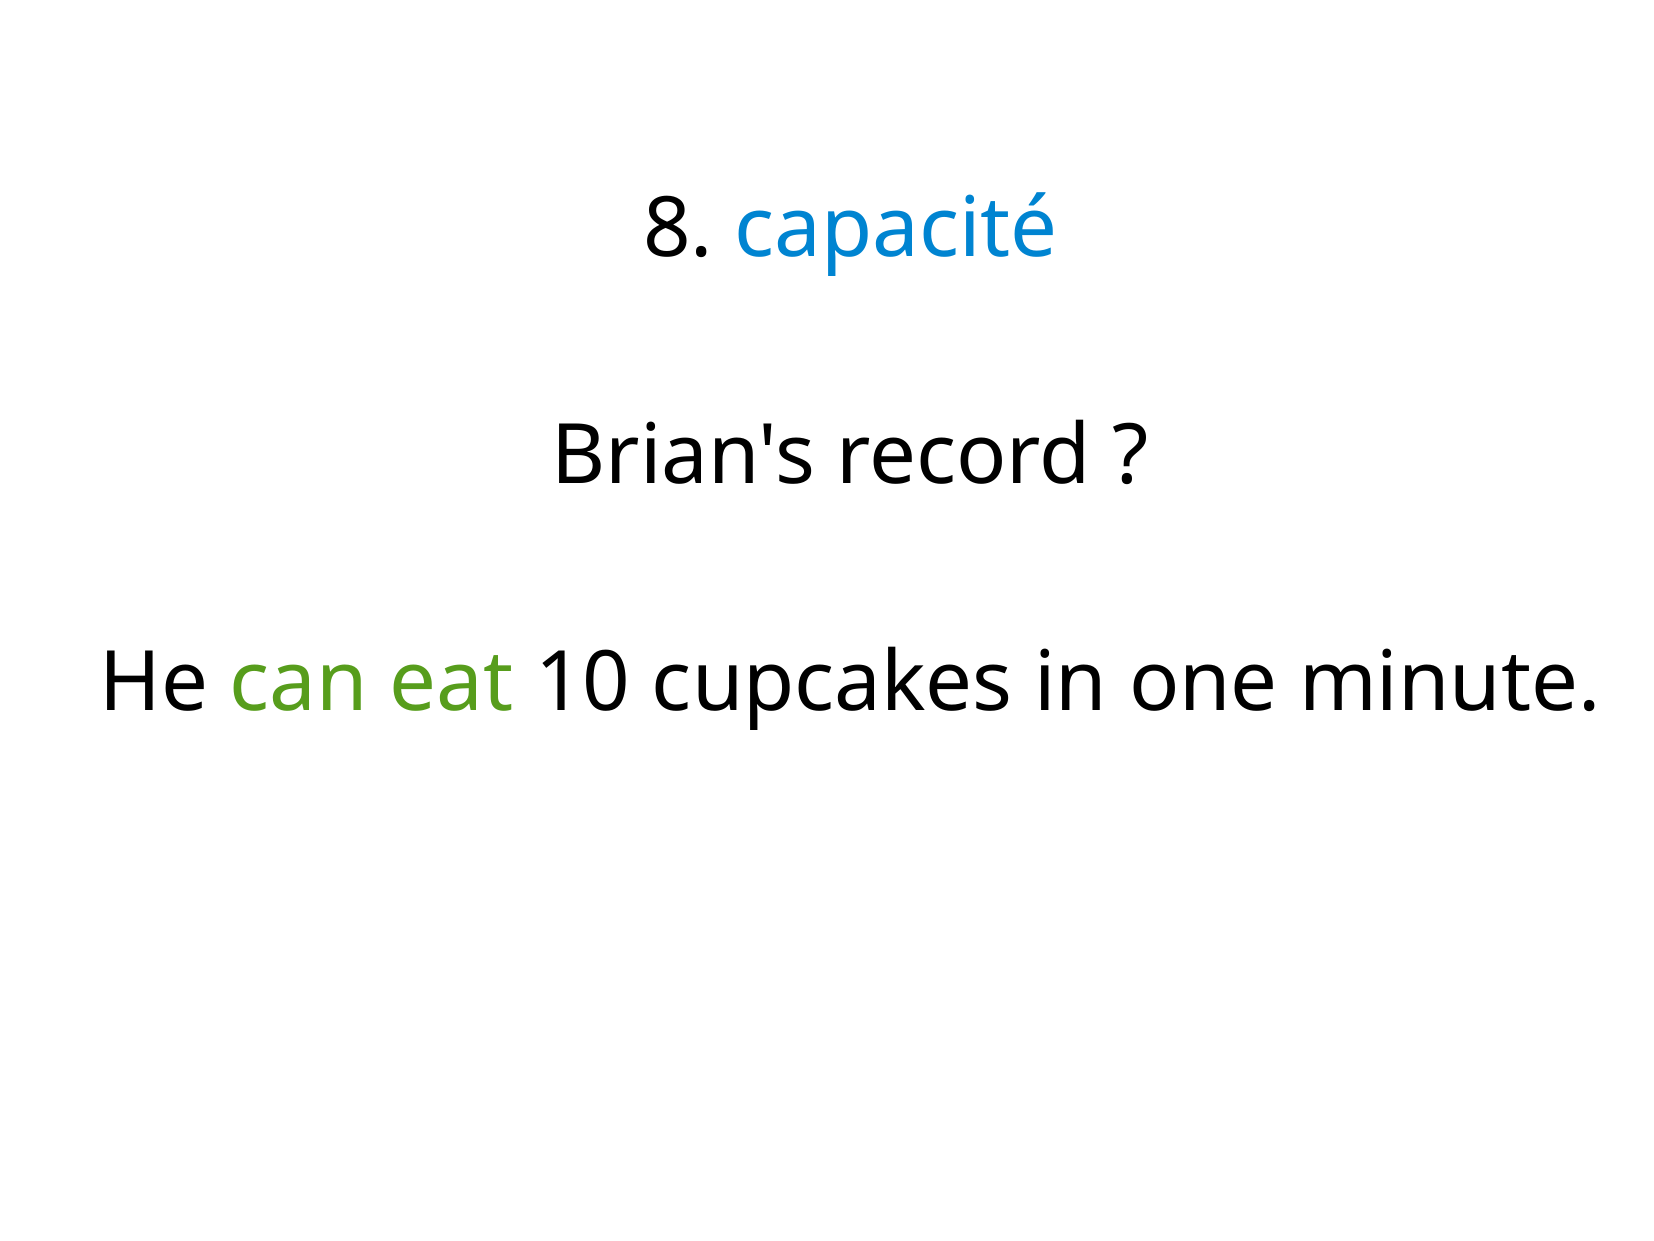

8. capacité
Brian's record ?
He can eat 10 cupcakes in one minute.